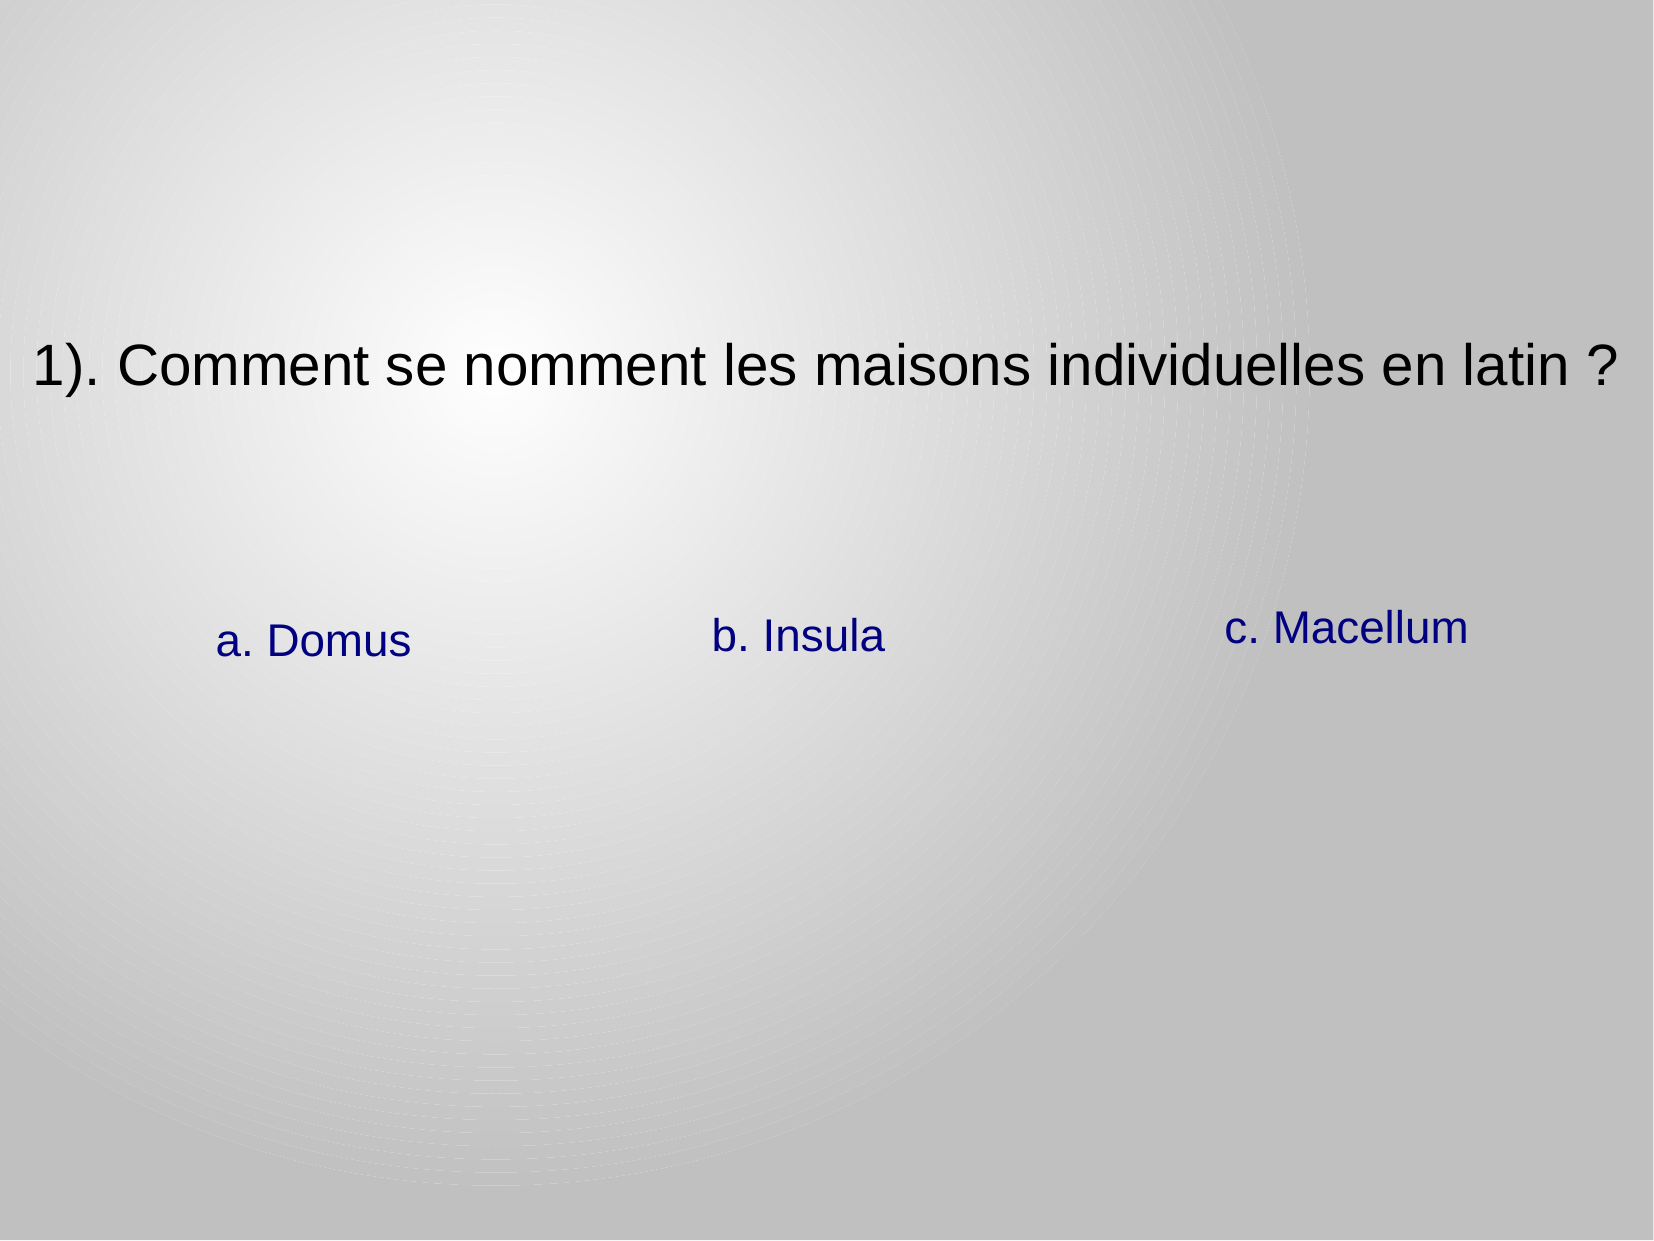

1). Comment se nomment les maisons individuelles en latin ?
c. Macellum
b. Insula
a. Domus